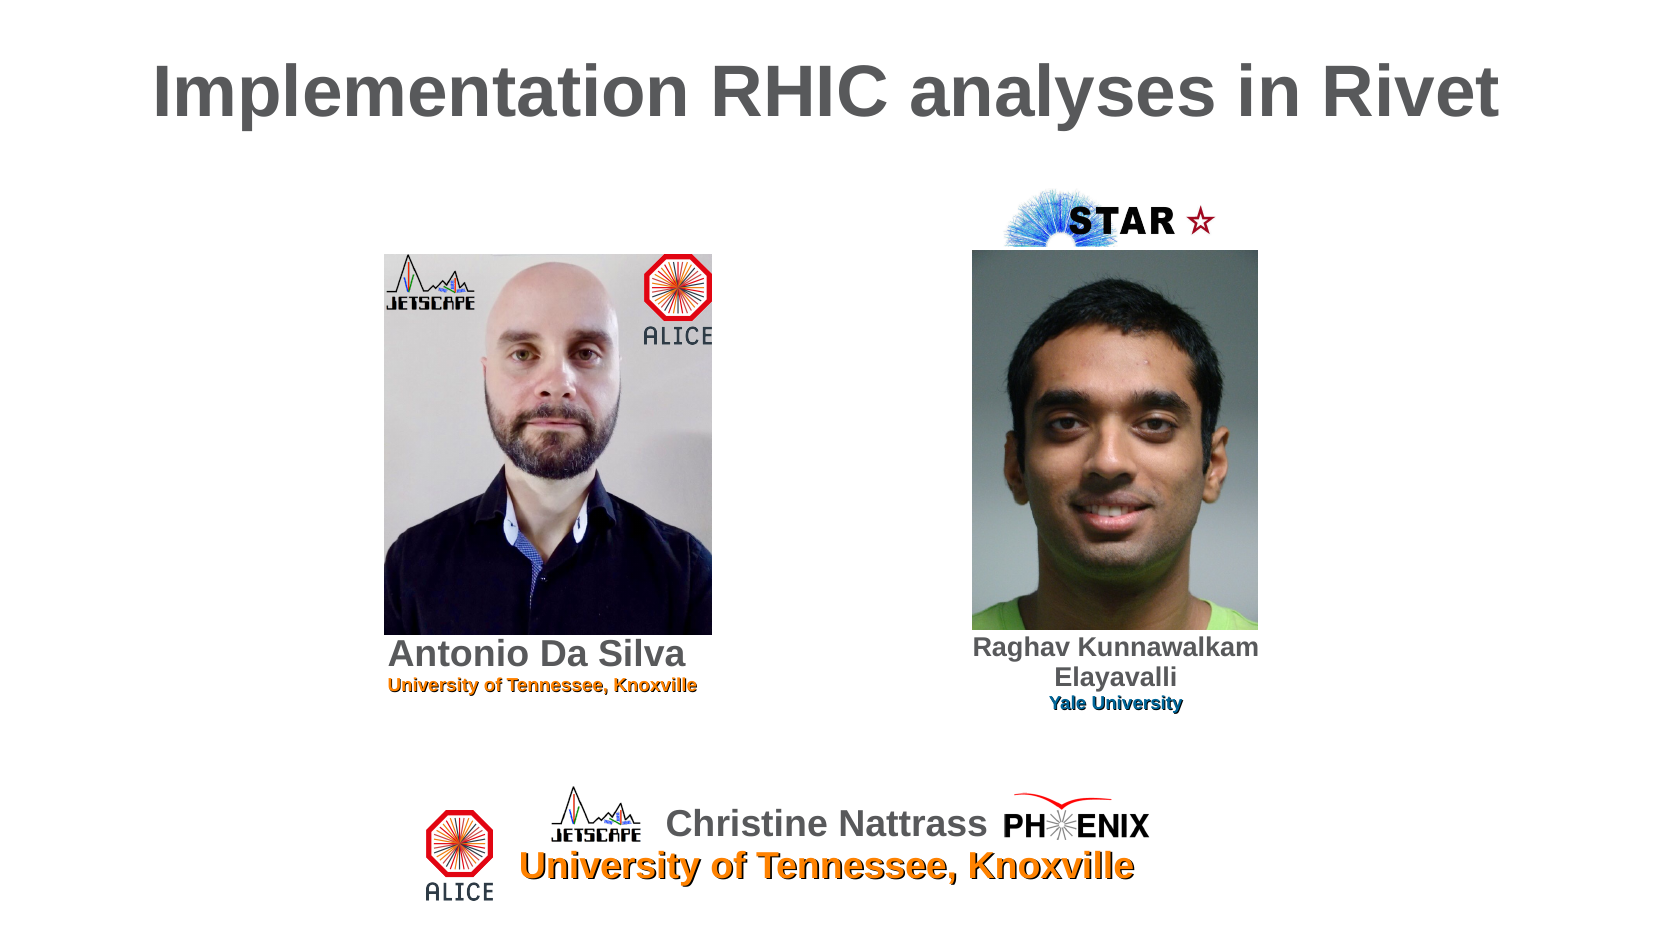

# Implementation RHIC analyses in Rivet
Antonio Da Silva
University of Tennessee, Knoxville
Raghav Kunnawalkam Elayavalli
Yale University
Christine Nattrass
University of Tennessee, Knoxville